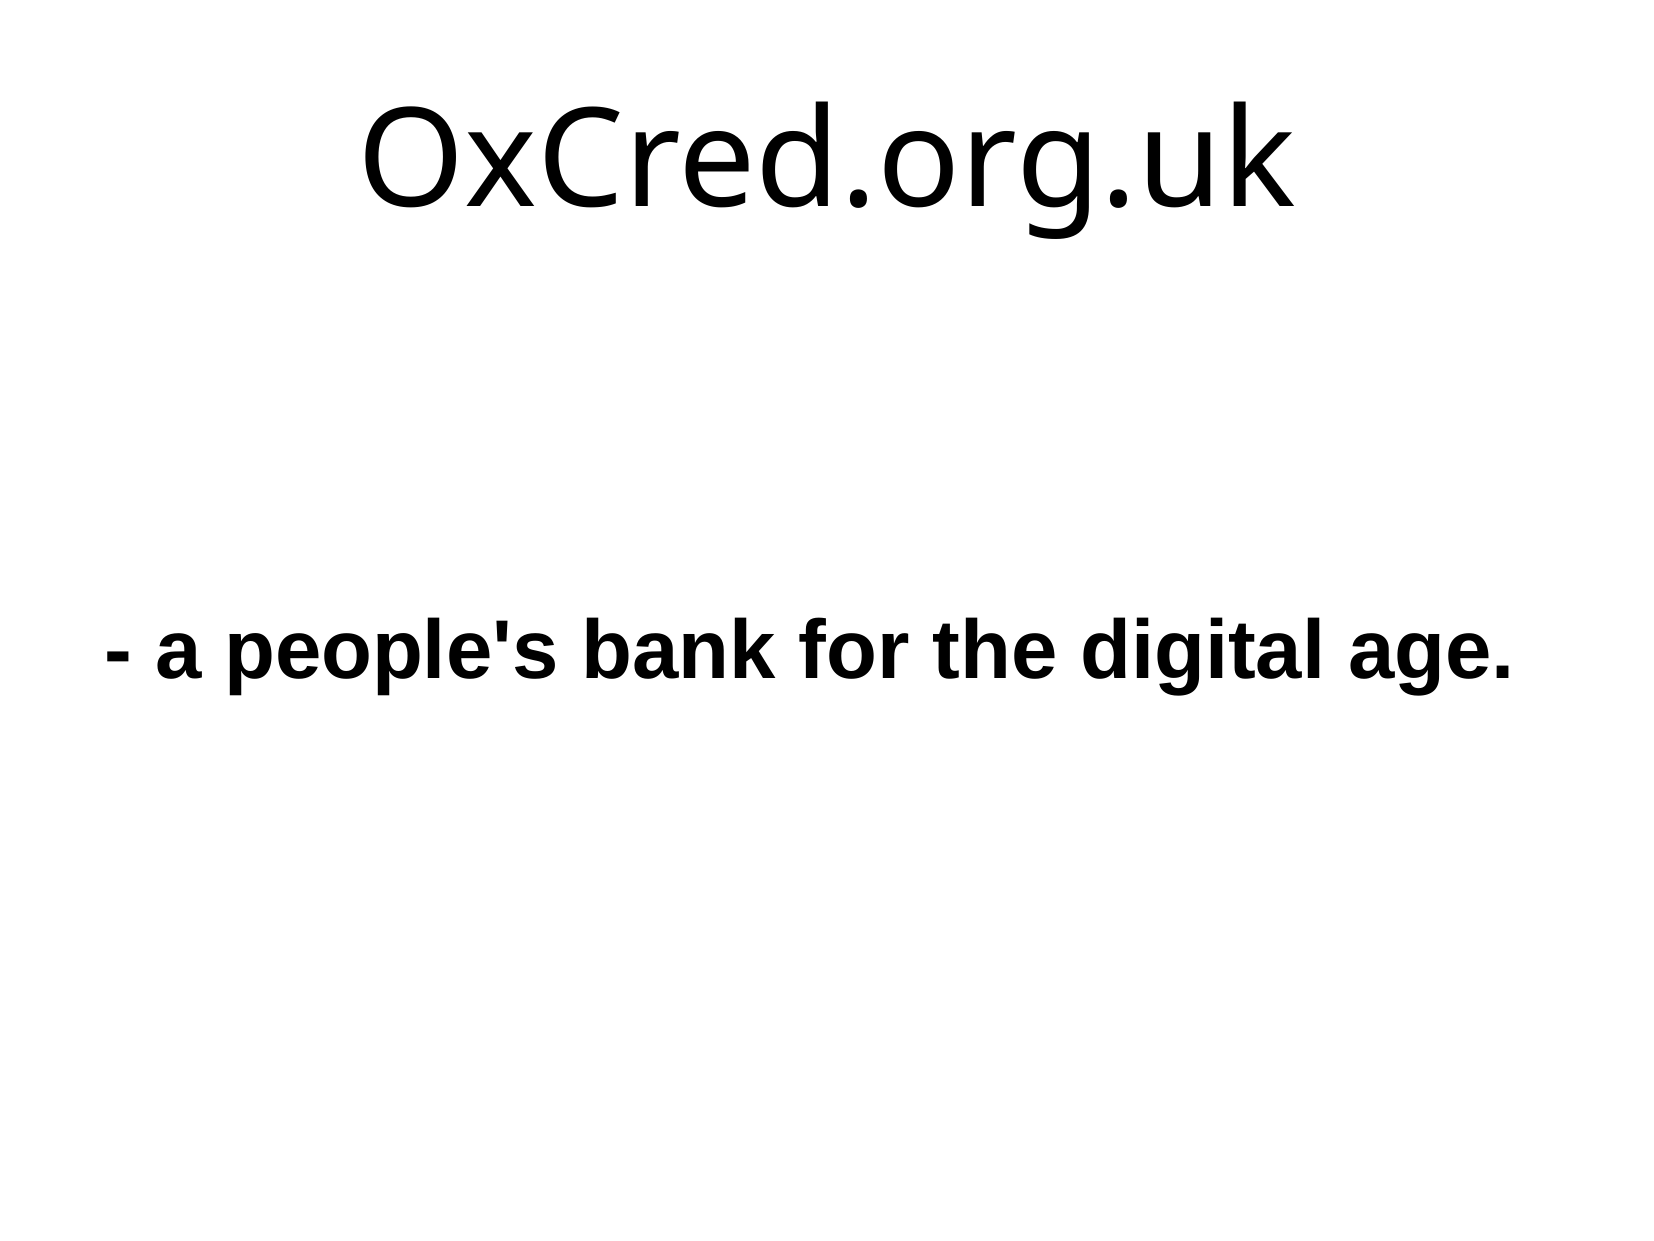

# OxCred.org.uk
- a people's bank for the digital age.